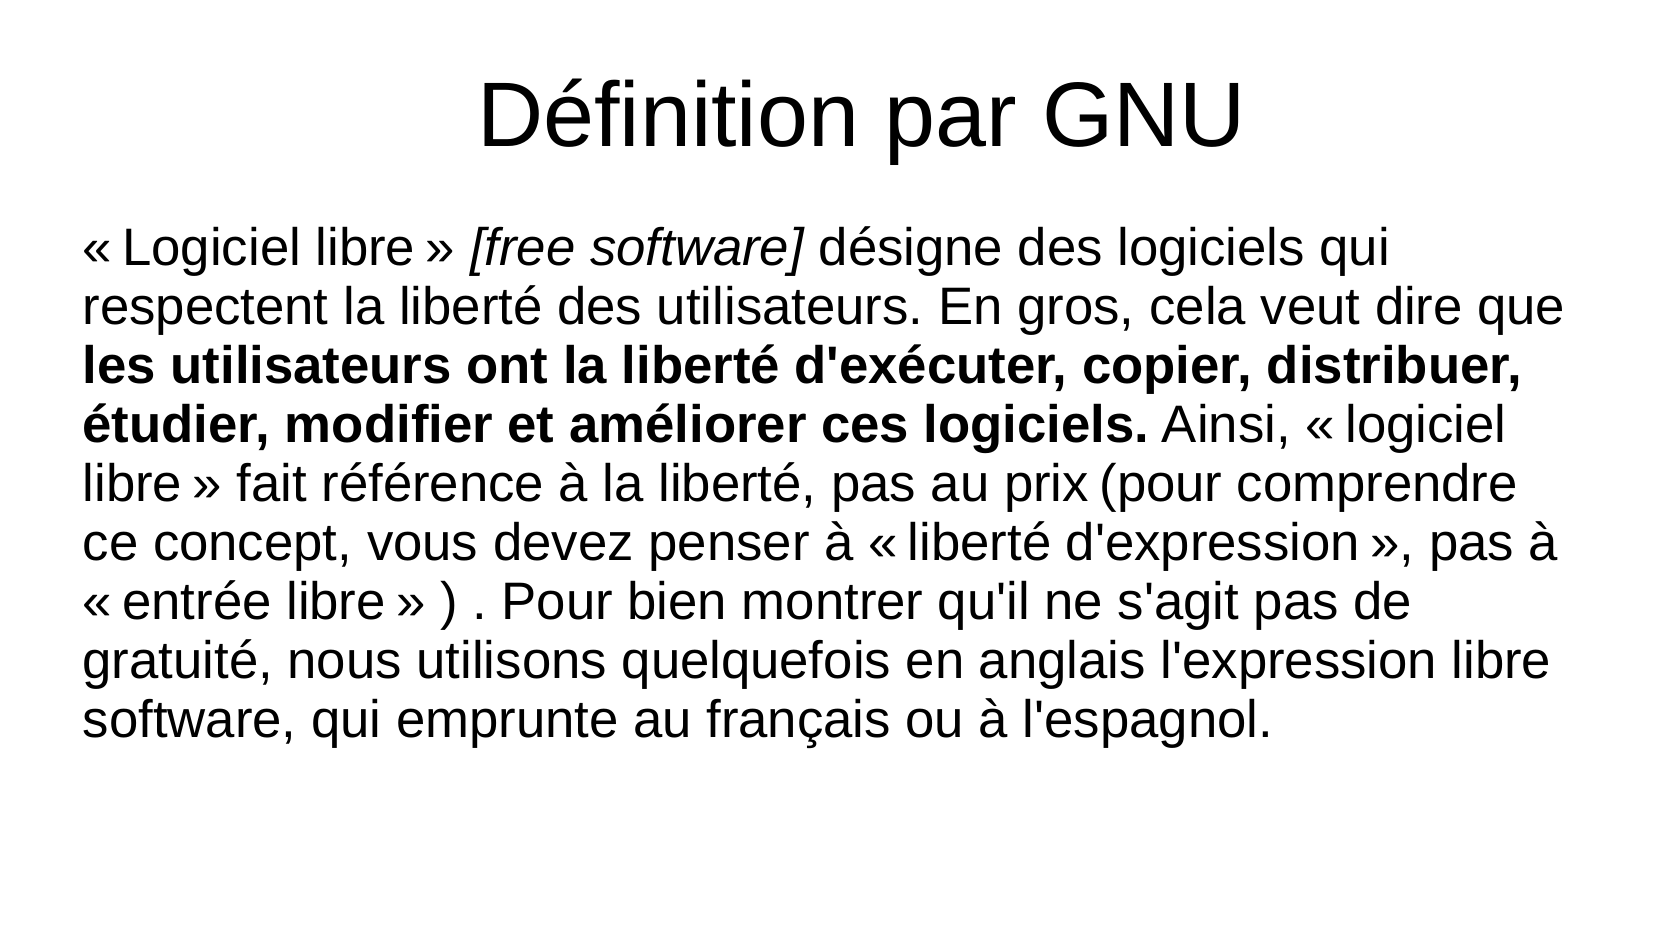

# Définition par GNU
« Logiciel libre » [free software] désigne des logiciels qui respectent la liberté des utilisateurs. En gros, cela veut dire que les utilisateurs ont la liberté d'exécuter, copier, distribuer, étudier, modifier et améliorer ces logiciels. Ainsi, « logiciel libre » fait référence à la liberté, pas au prix (pour comprendre ce concept, vous devez penser à « liberté d'expression », pas à « entrée libre » ) . Pour bien montrer qu'il ne s'agit pas de gratuité, nous utilisons quelquefois en anglais l'expression libre software, qui emprunte au français ou à l'espagnol.